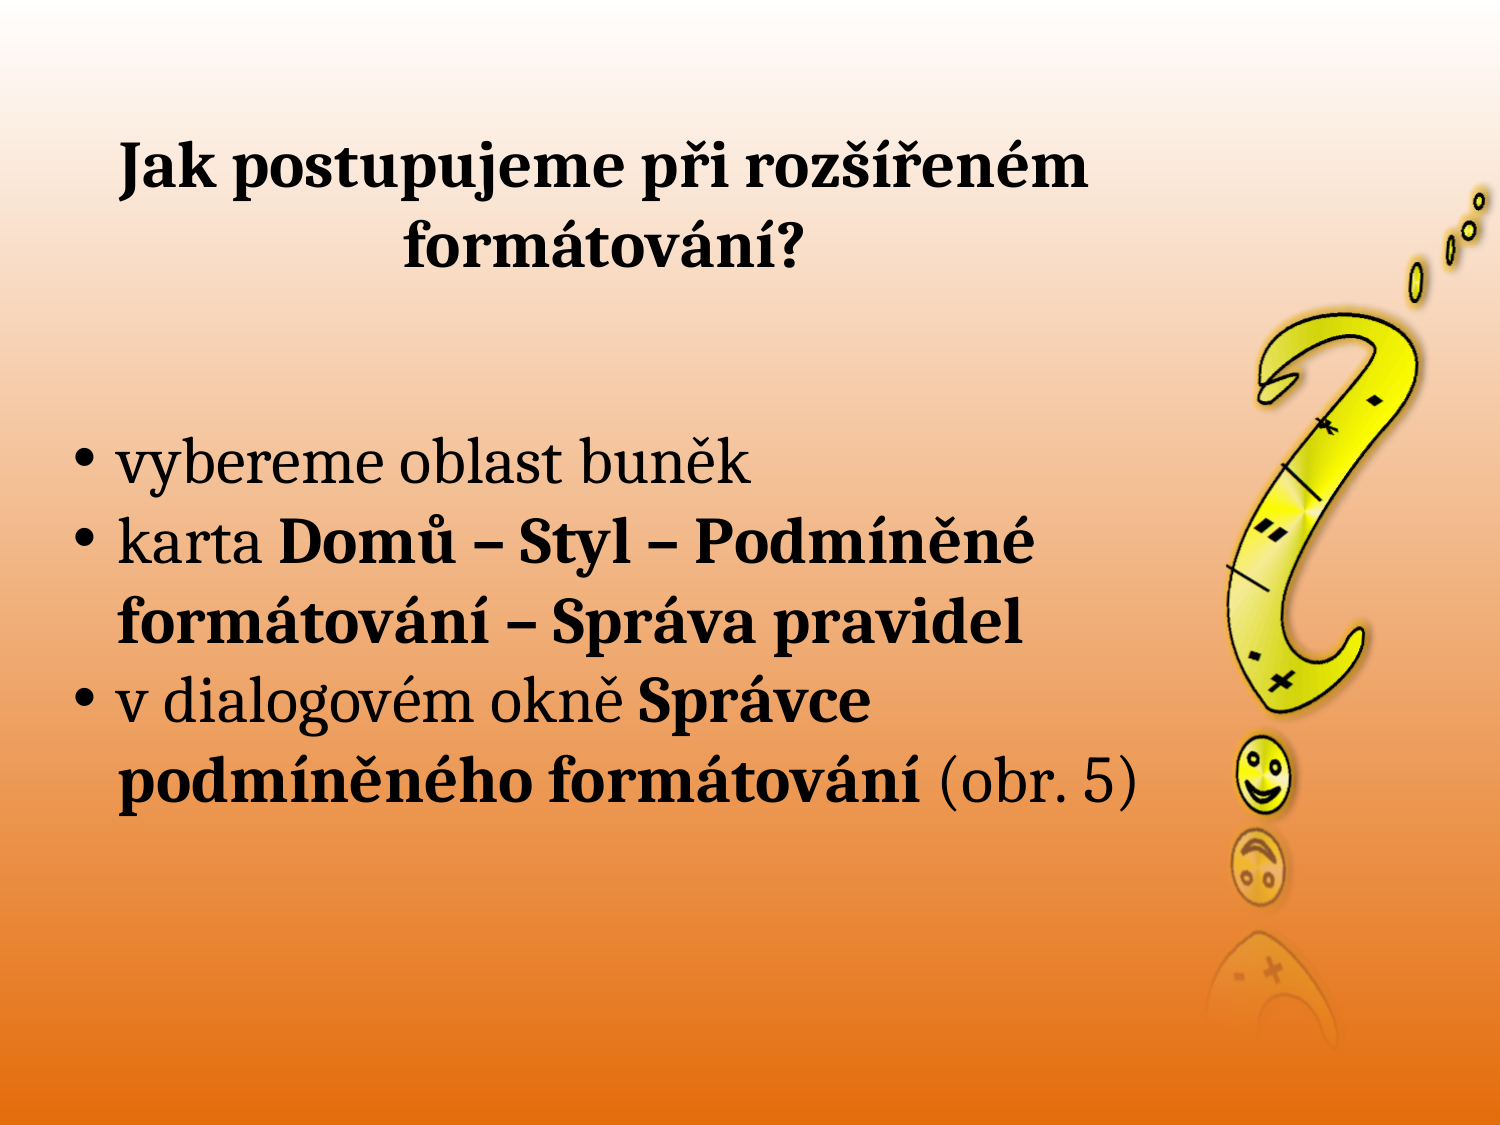

Jak postupujeme při rozšířeném formátování?
vybereme oblast buněk
karta Domů – Styl – Podmíněné formátování – Správa pravidel
v dialogovém okně Správce podmíněného formátování (obr. 5)